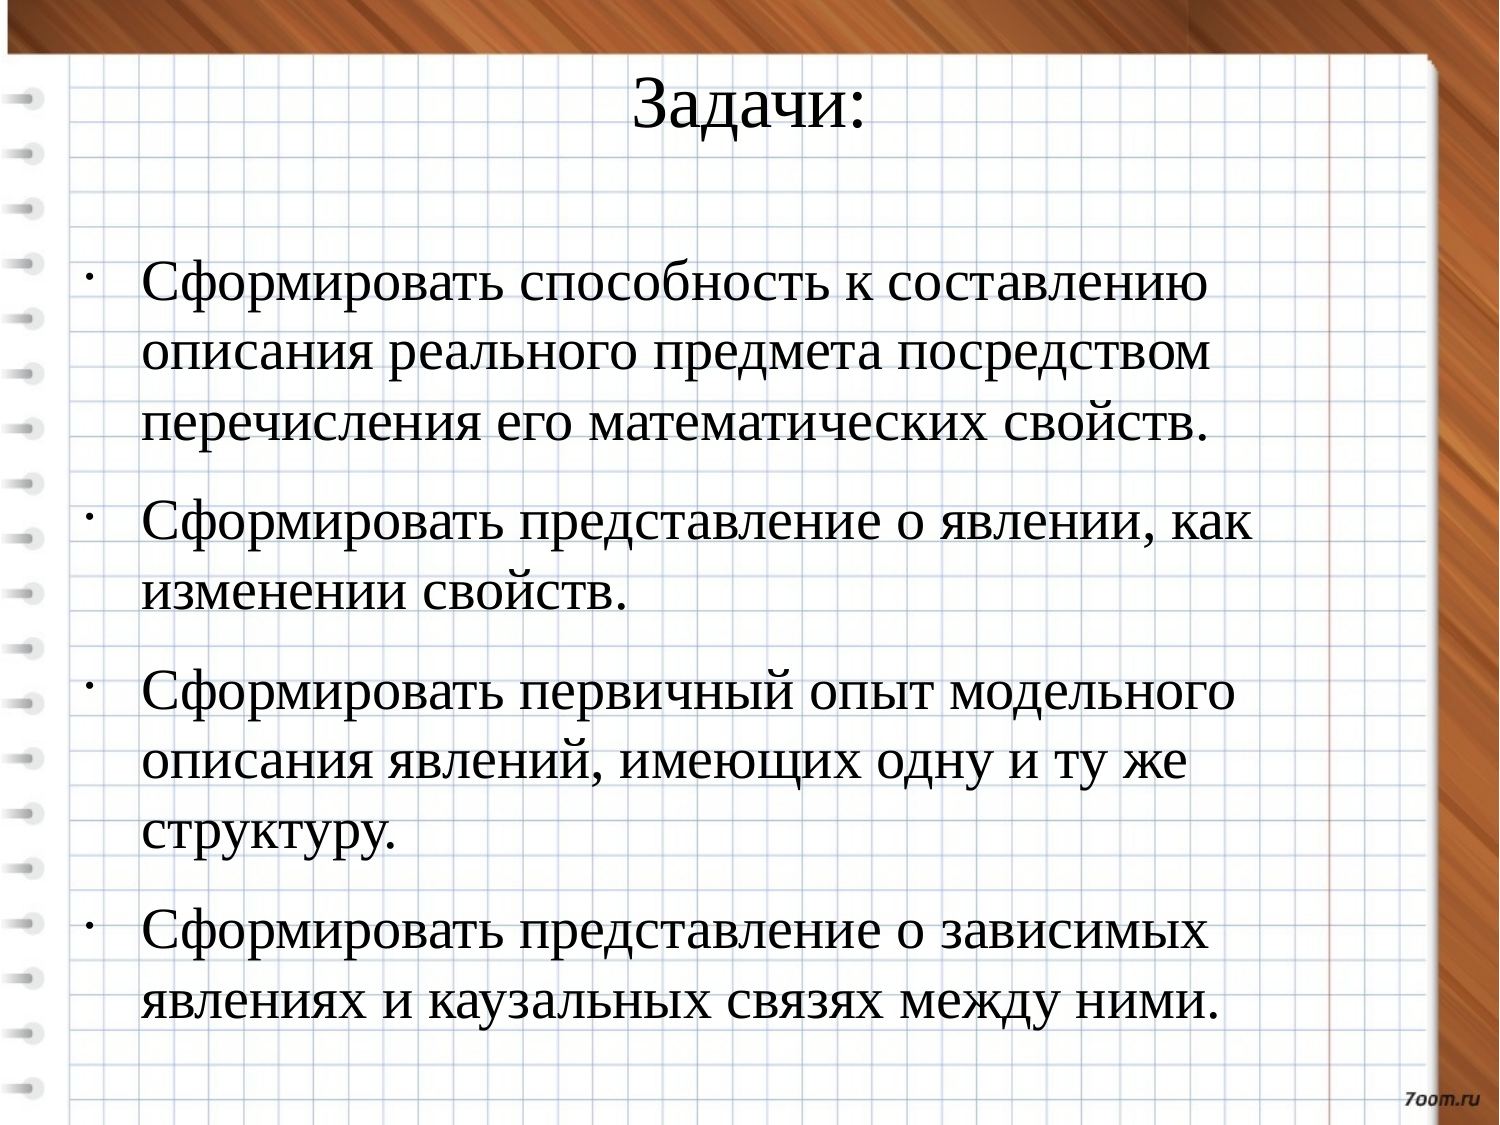

# Задачи:
Сформировать способность к составлению описания реального предмета посредством перечисления его математических свойств.
Сформировать представление о явлении, как изменении свойств.
Сформировать первичный опыт модельного описания явлений, имеющих одну и ту же структуру.
Сформировать представление о зависимых явлениях и каузальных связях между ними.